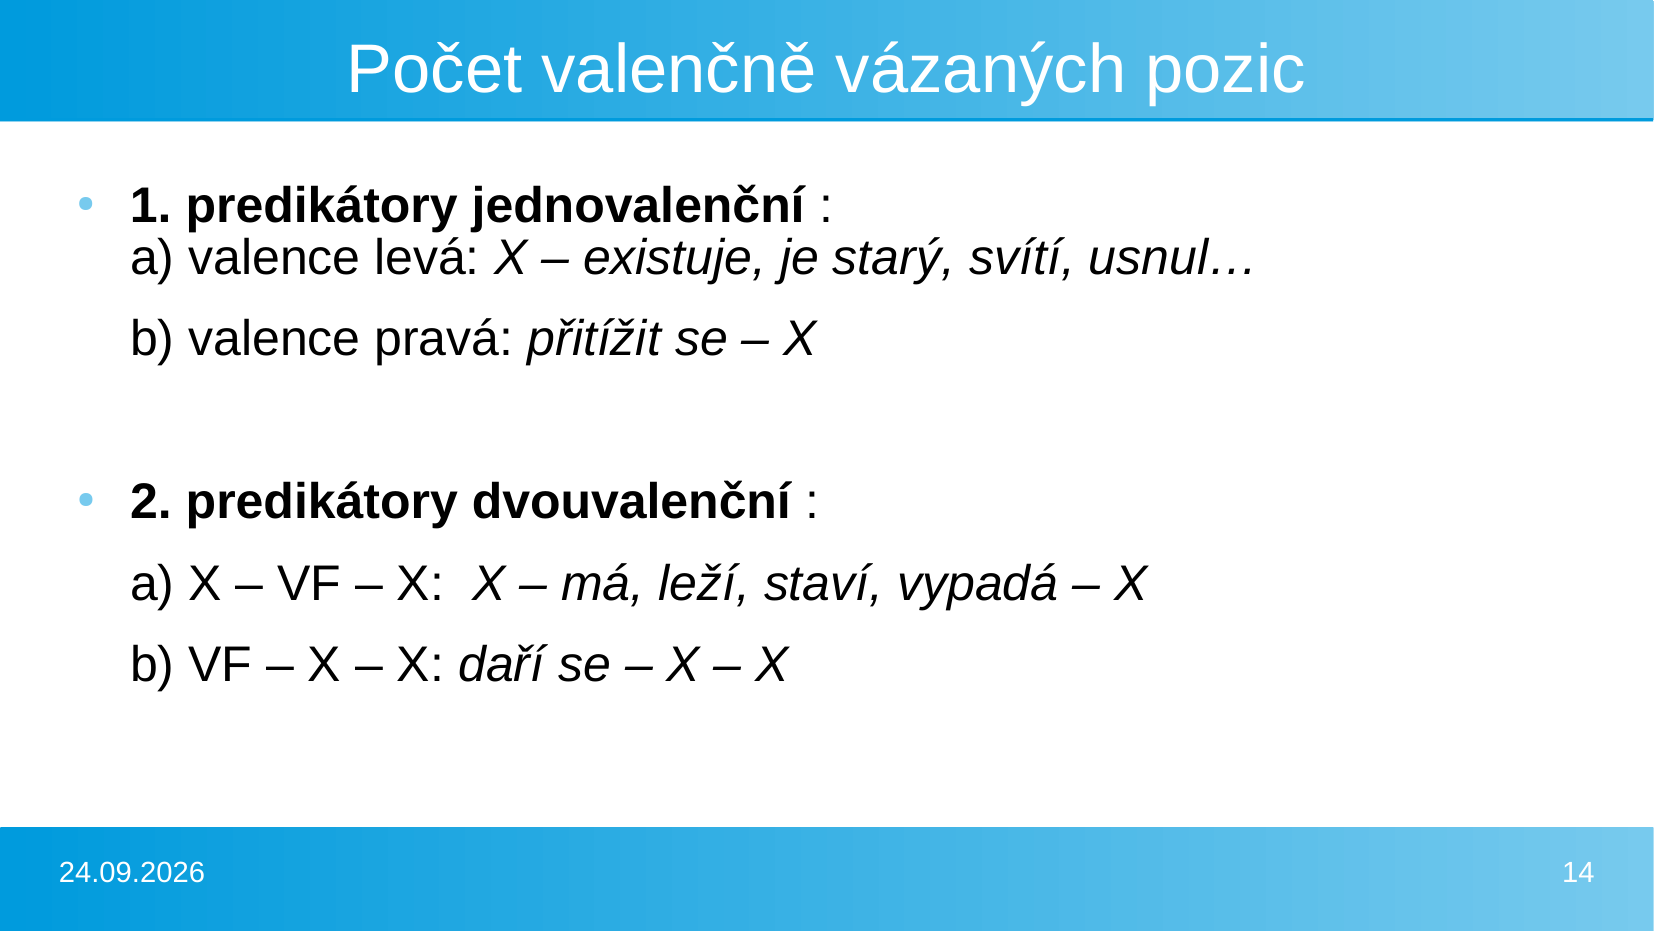

# Počet valenčně vázaných pozic
1. predikátory jednovalenční :
a) valence levá: X – existuje, je starý, svítí, usnul…
b) valence pravá: přitížit se – X
2. predikátory dvouvalenční :
a) X – VF – X: X – má, leží, staví, vypadá – X
b) VF – X – X: daří se – X – X
14